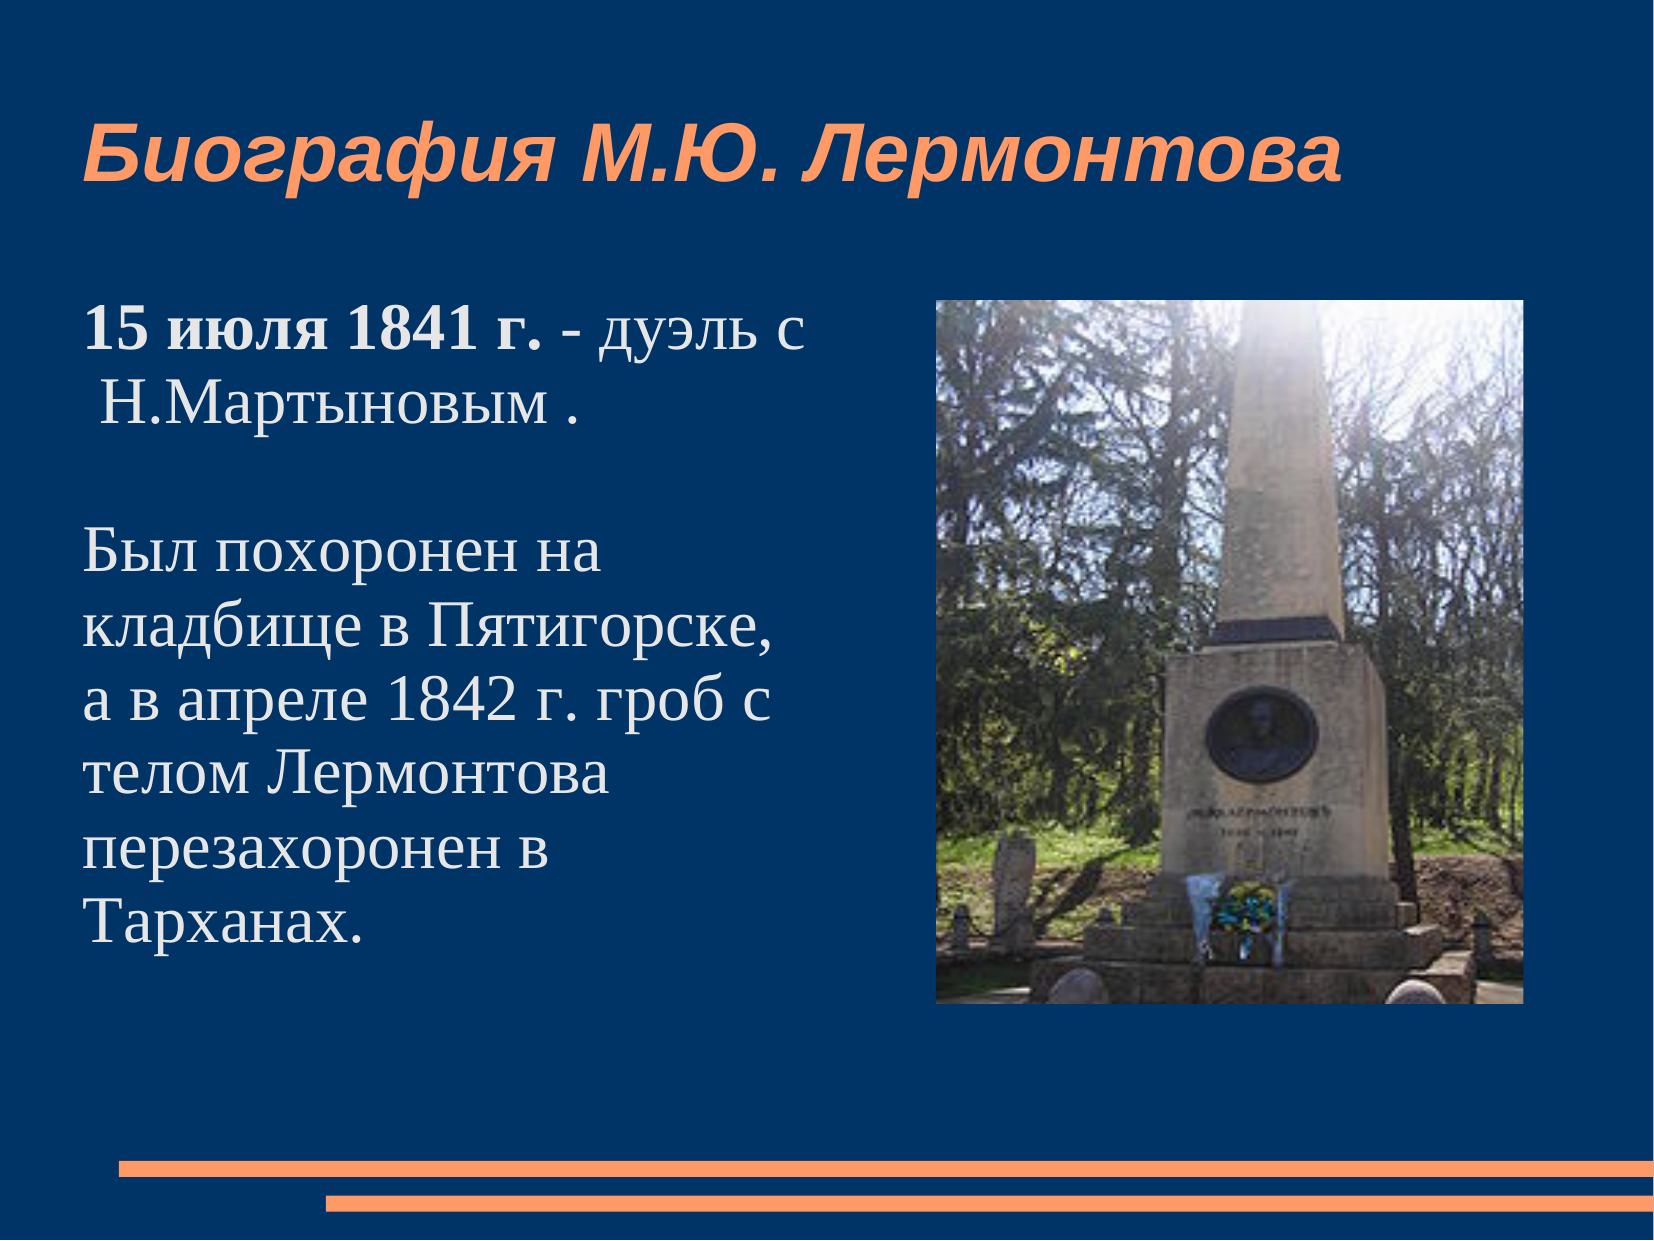

# Биография М.Ю. Лермонтова
15 июля 1841 г. - дуэль с Н.Мартыновым .
Был похоронен на кладбище в Пятигорске, а в апреле 1842 г. гроб с телом Лермонтова перезахоронен в Тарханах.